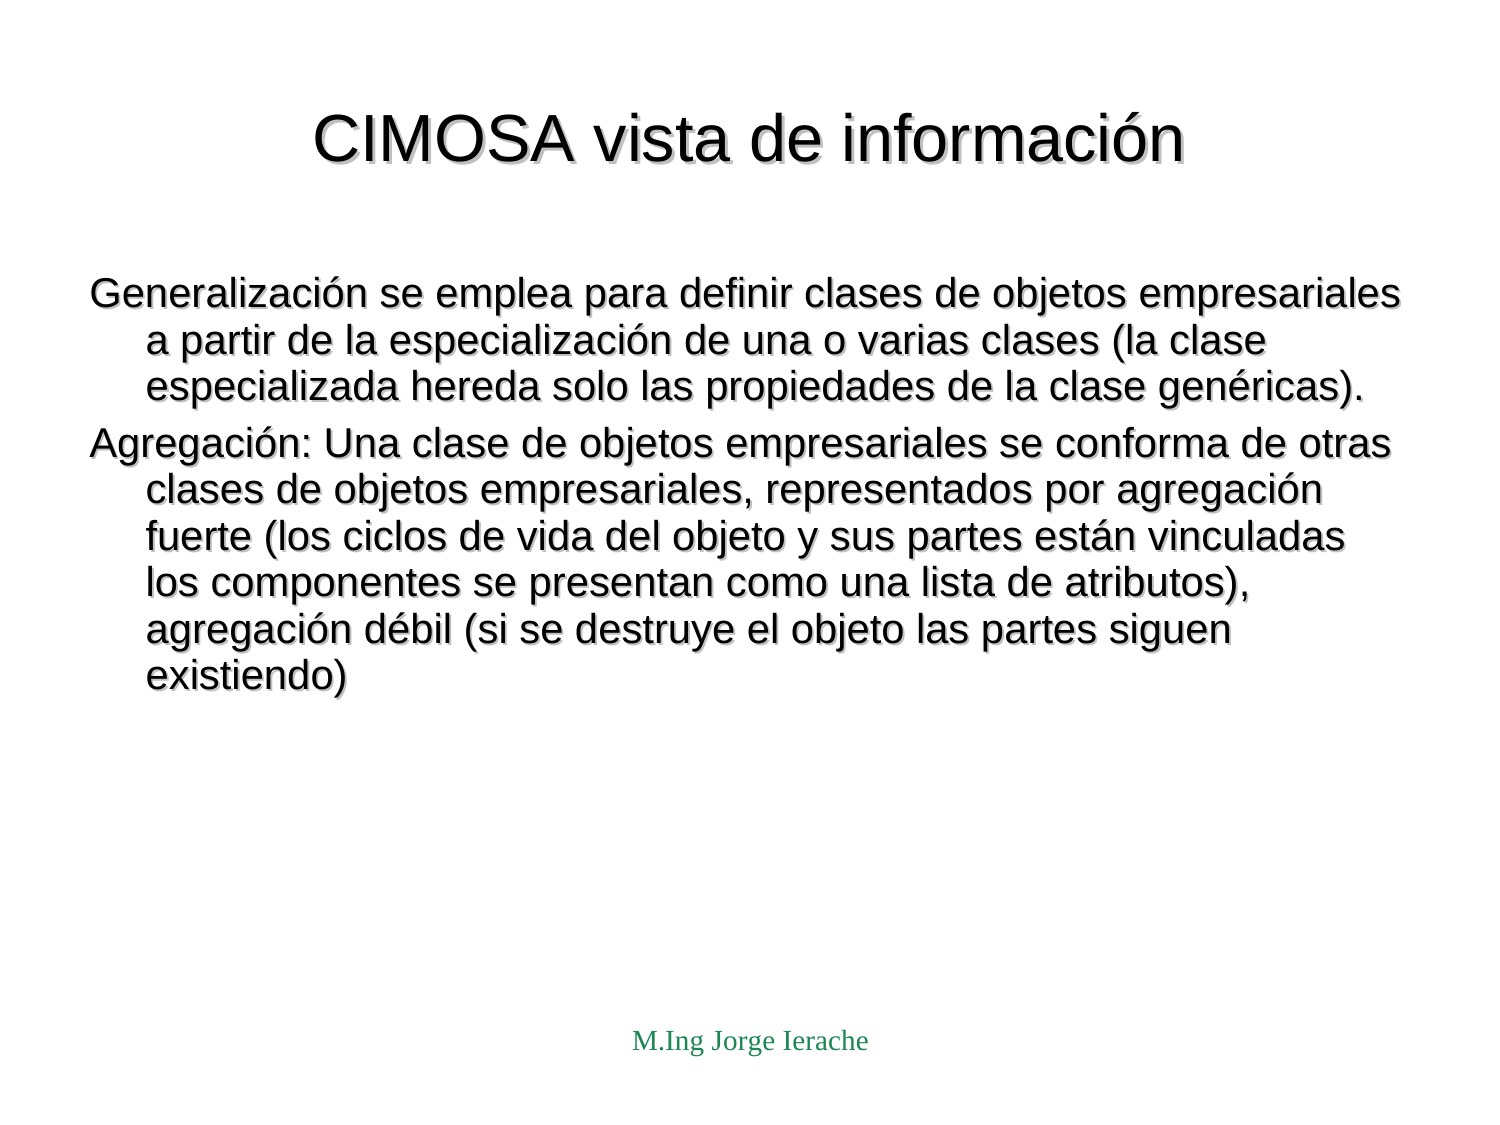

# CIMOSA vista de información
Generalización se emplea para definir clases de objetos empresariales a partir de la especialización de una o varias clases (la clase especializada hereda solo las propiedades de la clase genéricas).
Agregación: Una clase de objetos empresariales se conforma de otras clases de objetos empresariales, representados por agregación fuerte (los ciclos de vida del objeto y sus partes están vinculadas los componentes se presentan como una lista de atributos), agregación débil (si se destruye el objeto las partes siguen existiendo)
M.Ing Jorge Ierache